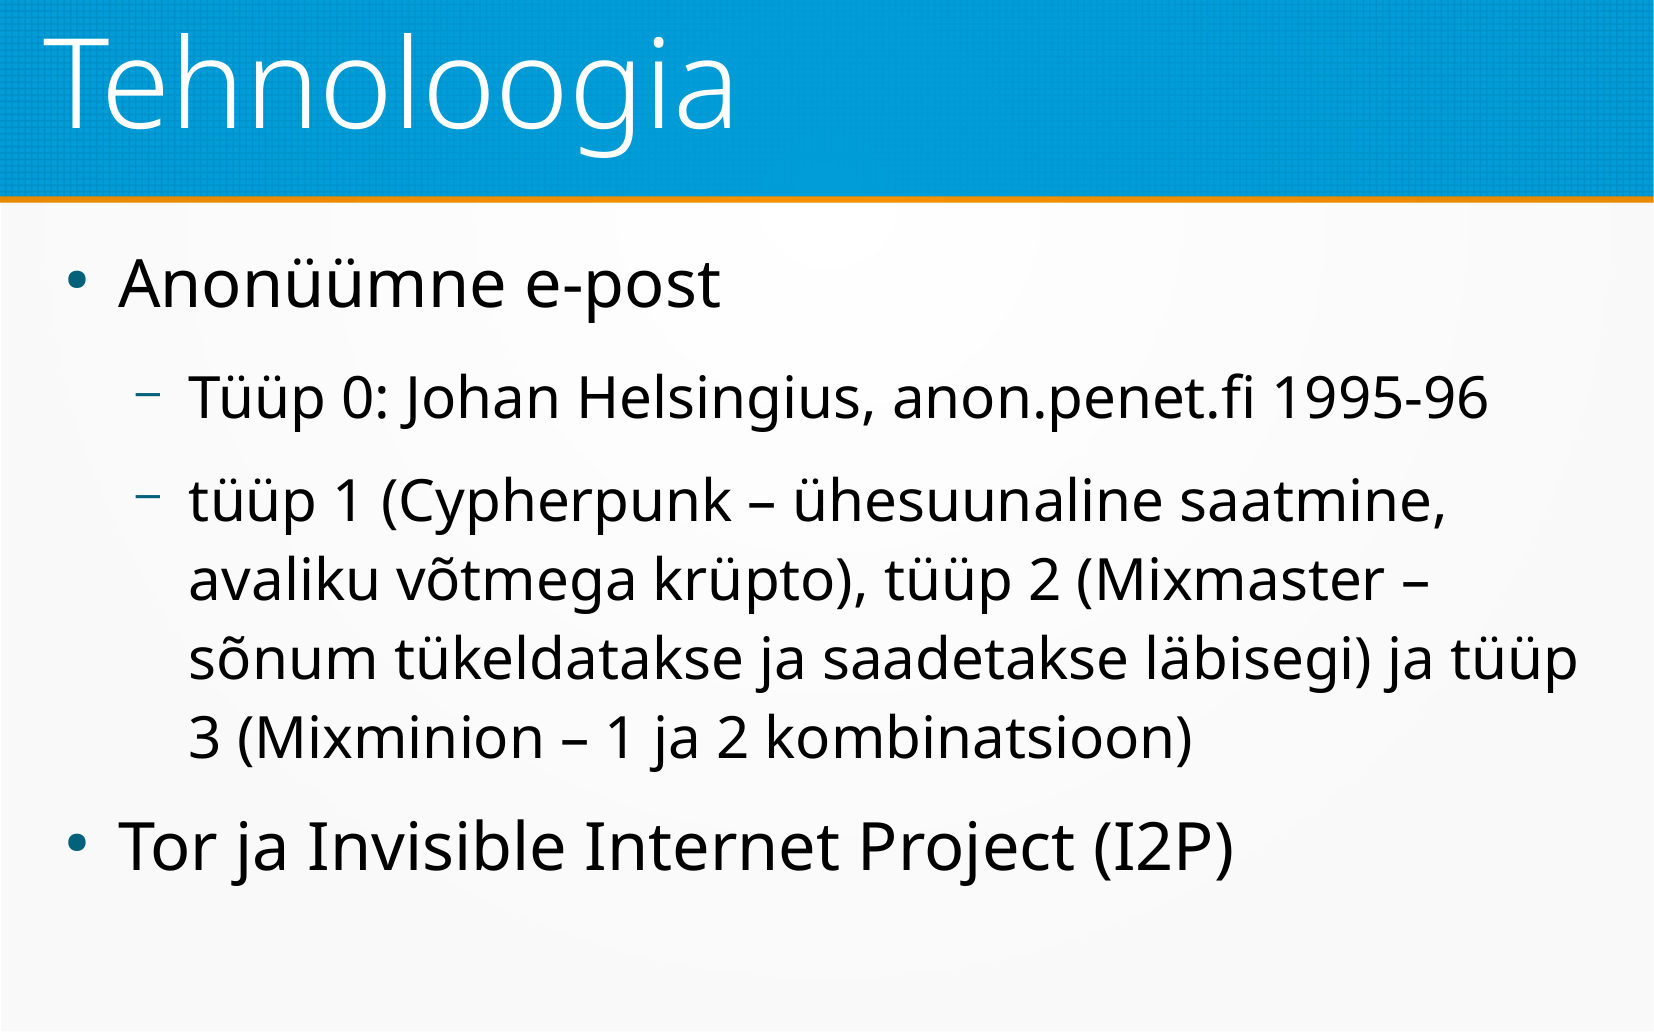

# Tehnoloogia
Anonüümne e-post
Tüüp 0: Johan Helsingius, anon.penet.fi 1995-96
tüüp 1 (Cypherpunk – ühesuunaline saatmine, avaliku võtmega krüpto), tüüp 2 (Mixmaster – sõnum tükeldatakse ja saadetakse läbisegi) ja tüüp 3 (Mixminion – 1 ja 2 kombinatsioon)
Tor ja Invisible Internet Project (I2P)